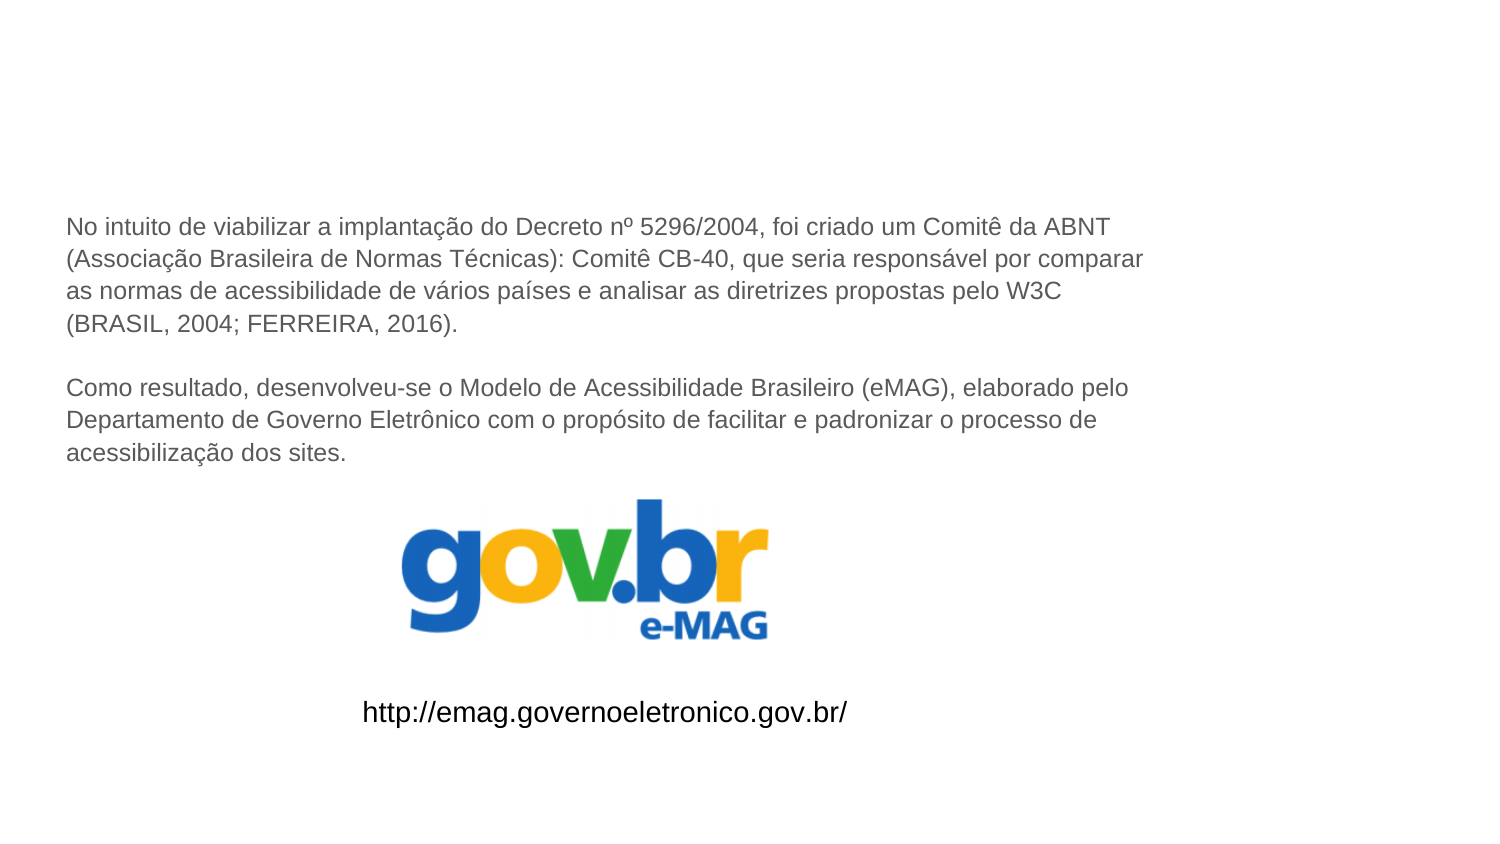

# Recomendações de Acessibilidade Nacionais
No intuito de viabilizar a implantação do Decreto nº 5296/2004, foi criado um Comitê da ABNT (Associação Brasileira de Normas Técnicas): Comitê CB-40, que seria responsável por comparar as normas de acessibilidade de vários países e analisar as diretrizes propostas pelo W3C (BRASIL, 2004; FERREIRA, 2016).
Como resultado, desenvolveu-se o Modelo de Acessibilidade Brasileiro (eMAG), elaborado pelo Departamento de Governo Eletrônico com o propósito de facilitar e padronizar o processo de acessibilização dos sites.
http://emag.governoeletronico.gov.br/